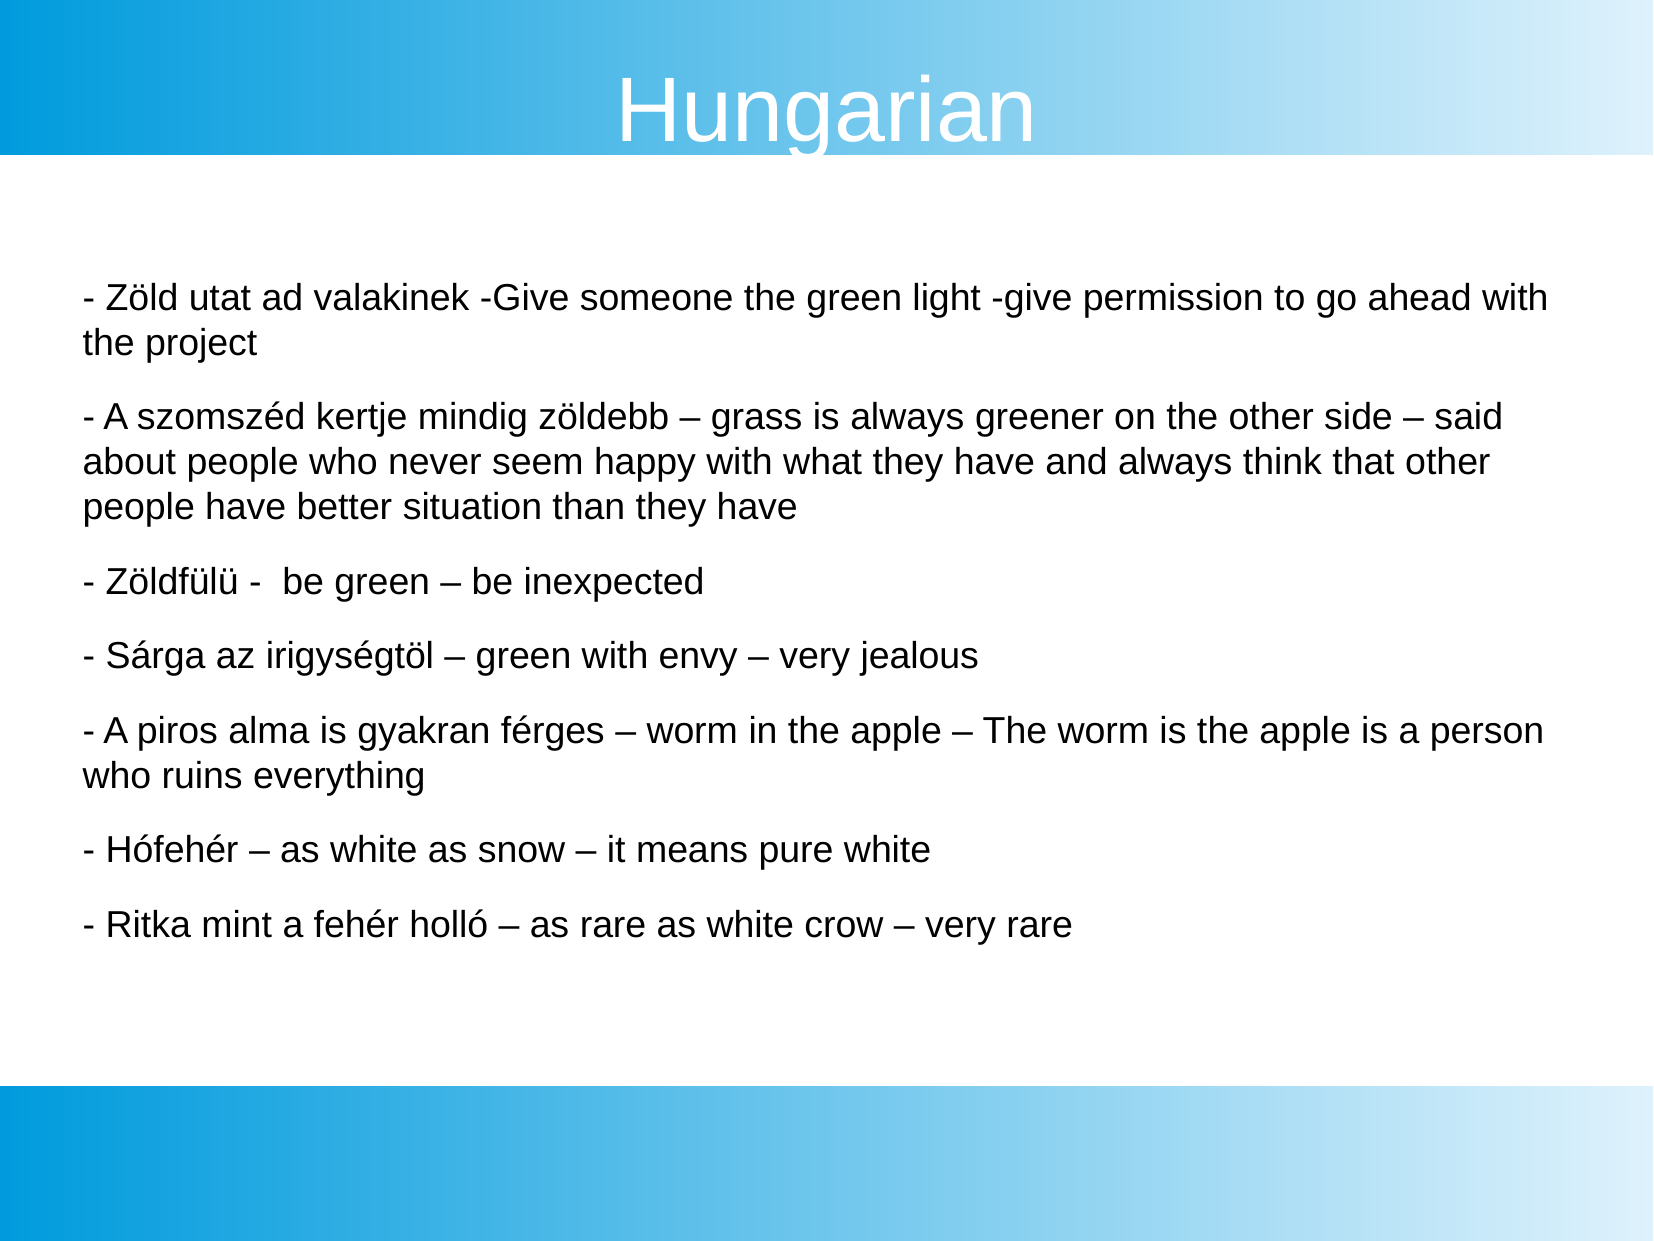

# Hungarian
- Zöld utat ad valakinek -Give someone the green light -give permission to go ahead with the project
- A szomszéd kertje mindig zöldebb – grass is always greener on the other side – said about people who never seem happy with what they have and always think that other people have better situation than they have
- Zöldfülü - be green – be inexpected
- Sárga az irigységtöl – green with envy – very jealous
- A piros alma is gyakran férges – worm in the apple – The worm is the apple is a person who ruins everything
- Hófehér – as white as snow – it means pure white
- Ritka mint a fehér holló – as rare as white crow – very rare